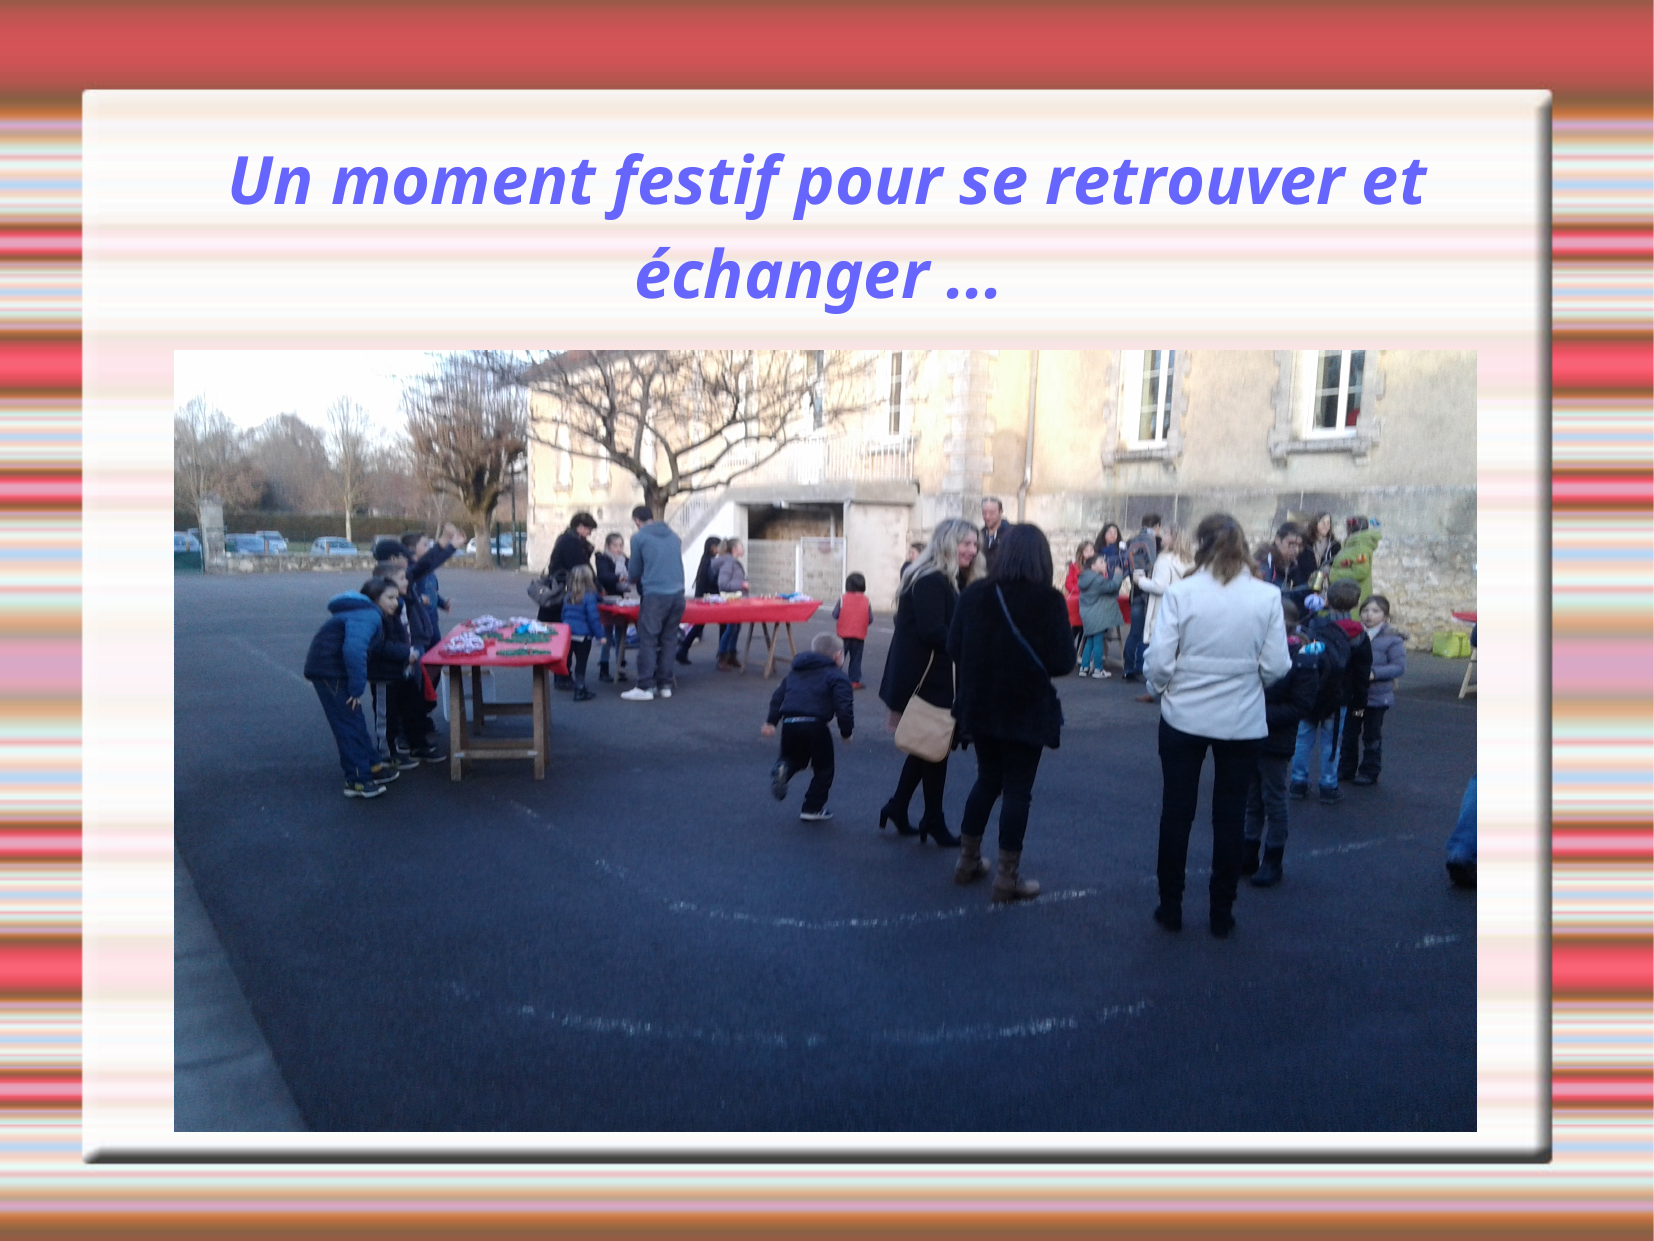

# Un moment festif pour se retrouver et échanger ...